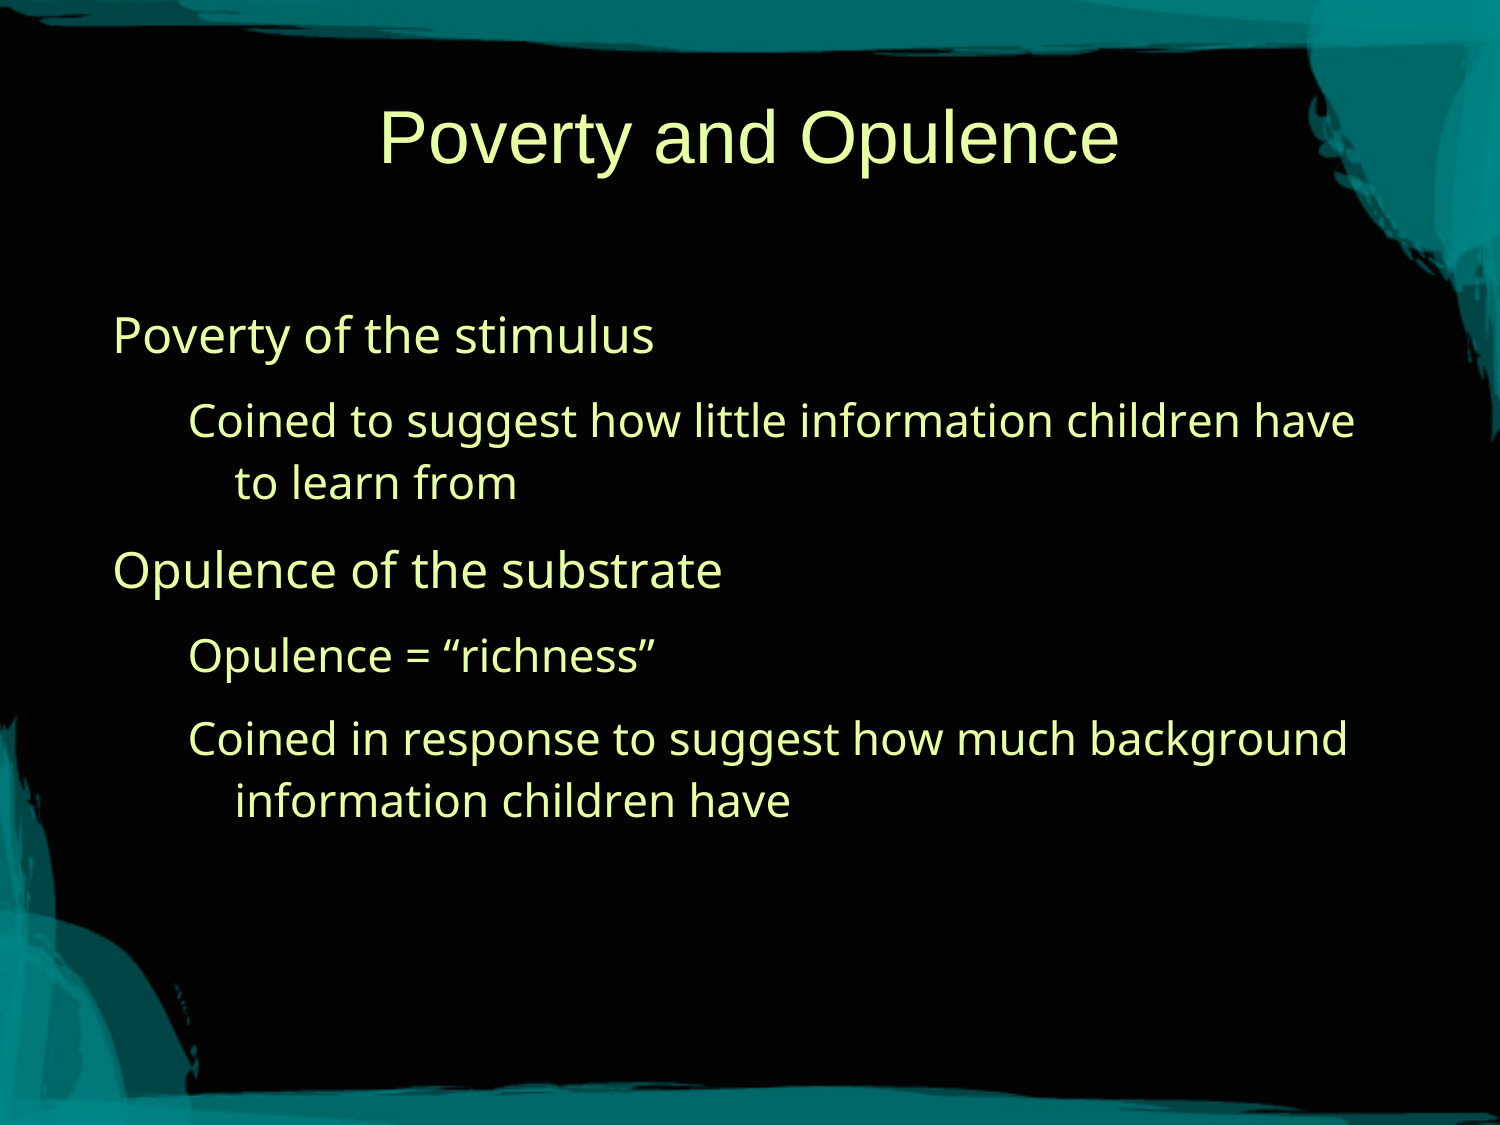

# Poverty and Opulence
Poverty of the stimulus
Coined to suggest how little information children have to learn from
Opulence of the substrate
Opulence = “richness”
Coined in response to suggest how much background information children have